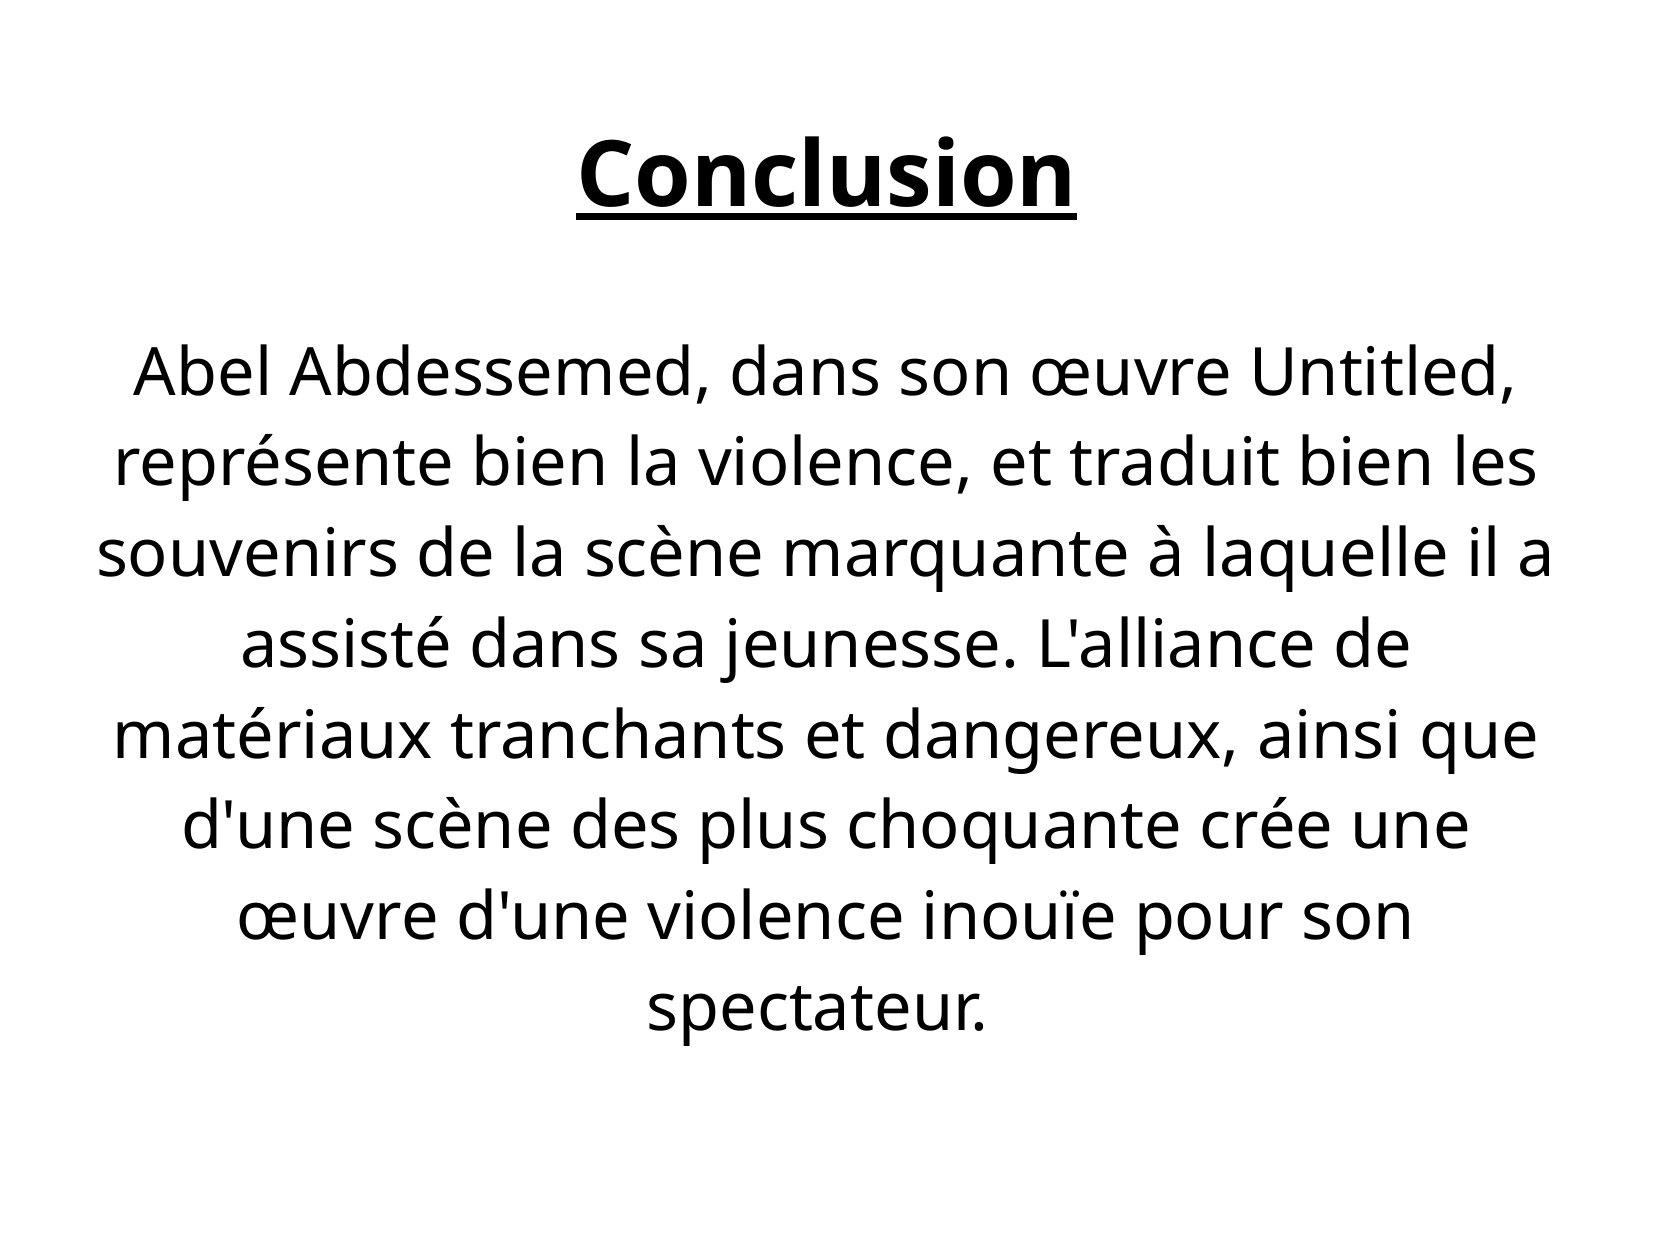

# Conclusion
Abel Abdessemed, dans son œuvre Untitled, représente bien la violence, et traduit bien les souvenirs de la scène marquante à laquelle il a assisté dans sa jeunesse. L'alliance de matériaux tranchants et dangereux, ainsi que d'une scène des plus choquante crée une œuvre d'une violence inouïe pour son spectateur.